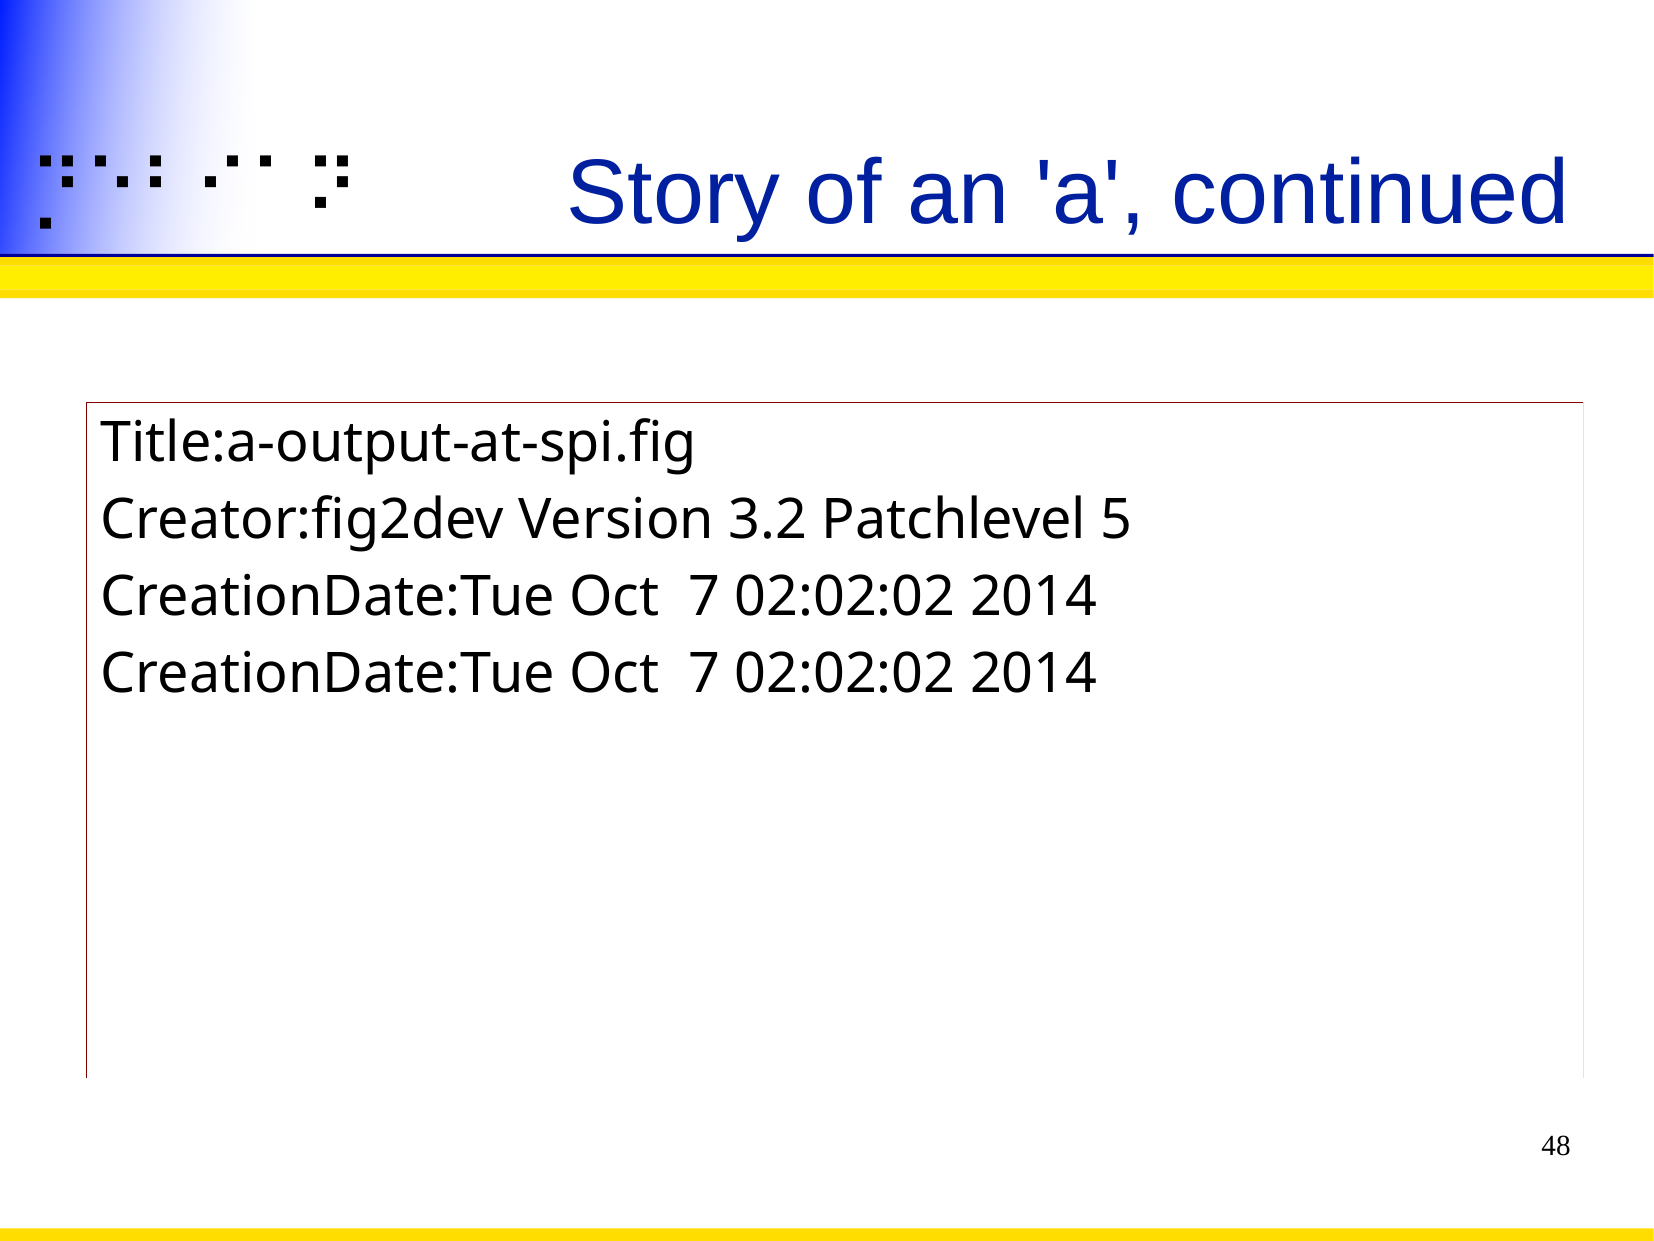

# Story of an 'a', continued
48